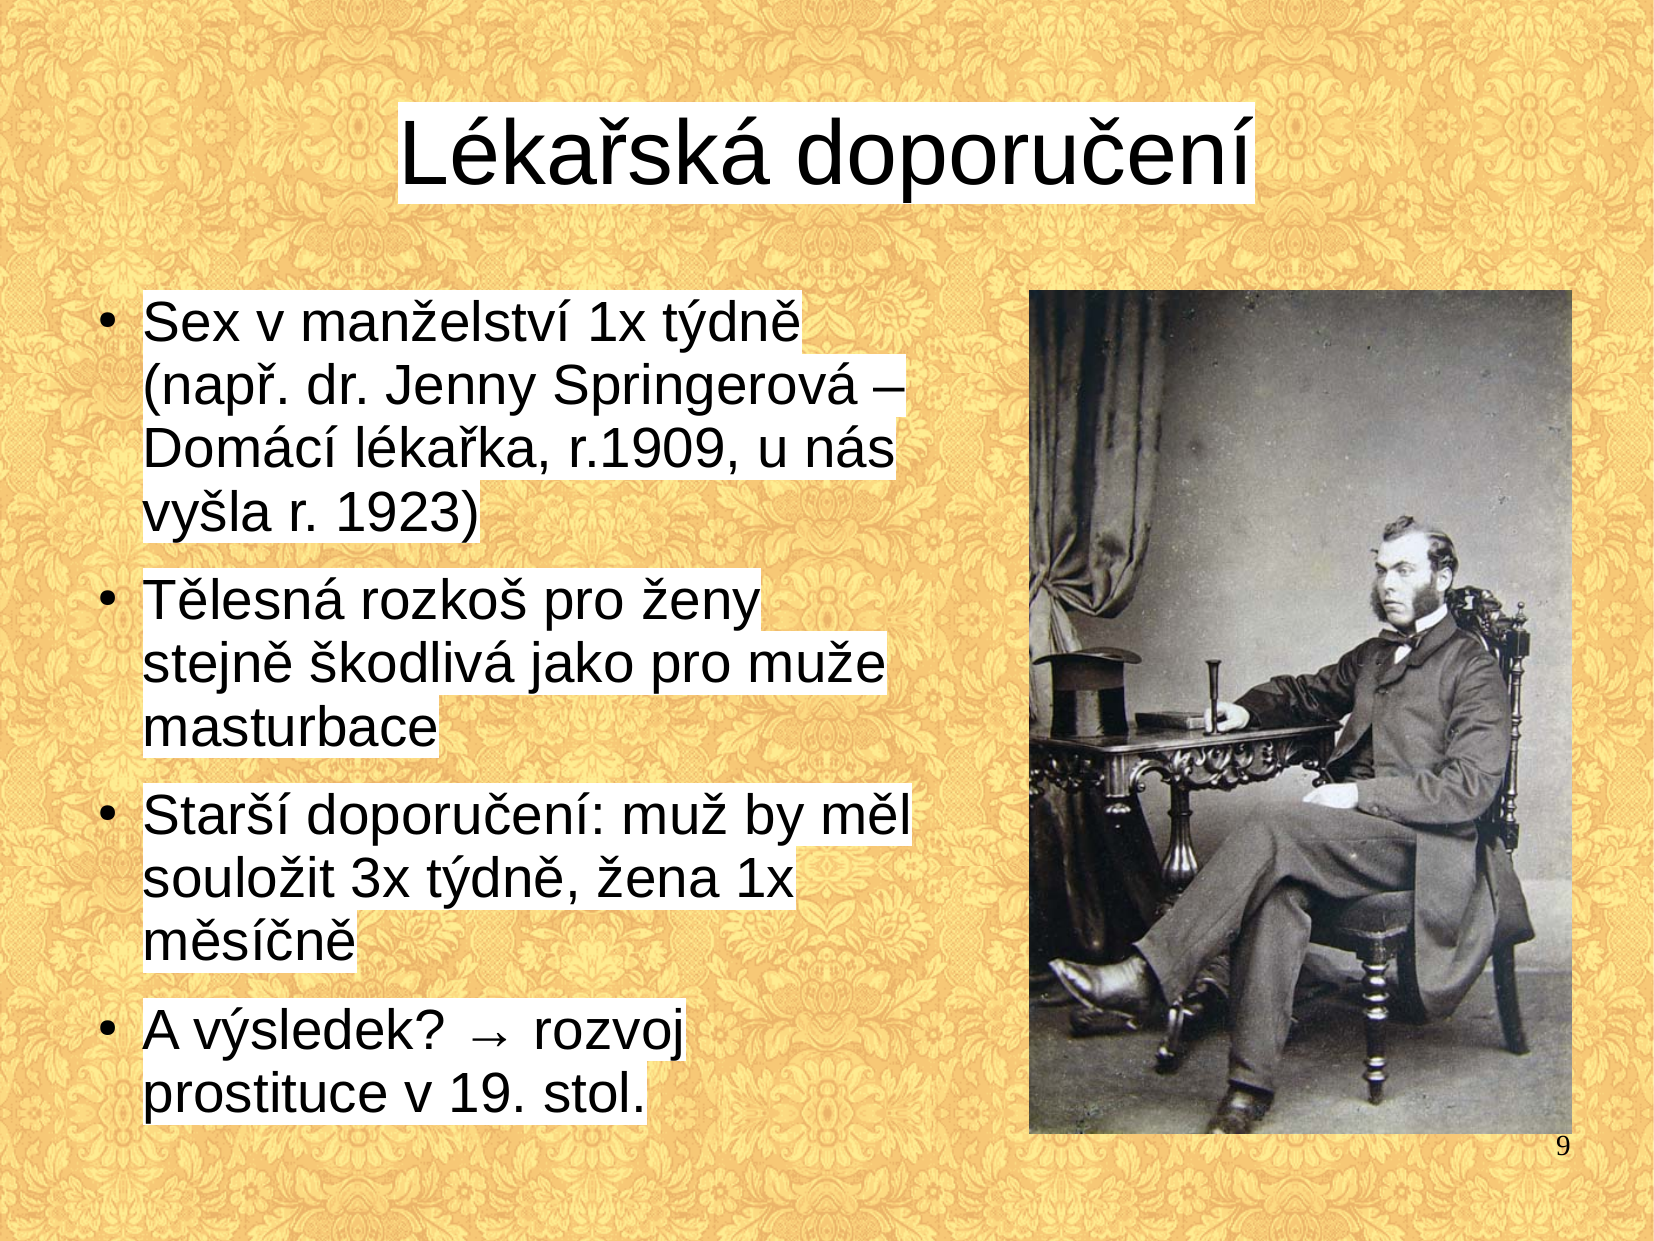

# Lékařská doporučení
Sex v manželství 1x týdně (např. dr. Jenny Springerová – Domácí lékařka, r.1909, u nás vyšla r. 1923)
Tělesná rozkoš pro ženy stejně škodlivá jako pro muže masturbace
Starší doporučení: muž by měl souložit 3x týdně, žena 1x měsíčně
A výsledek? → rozvoj prostituce v 19. stol.
9